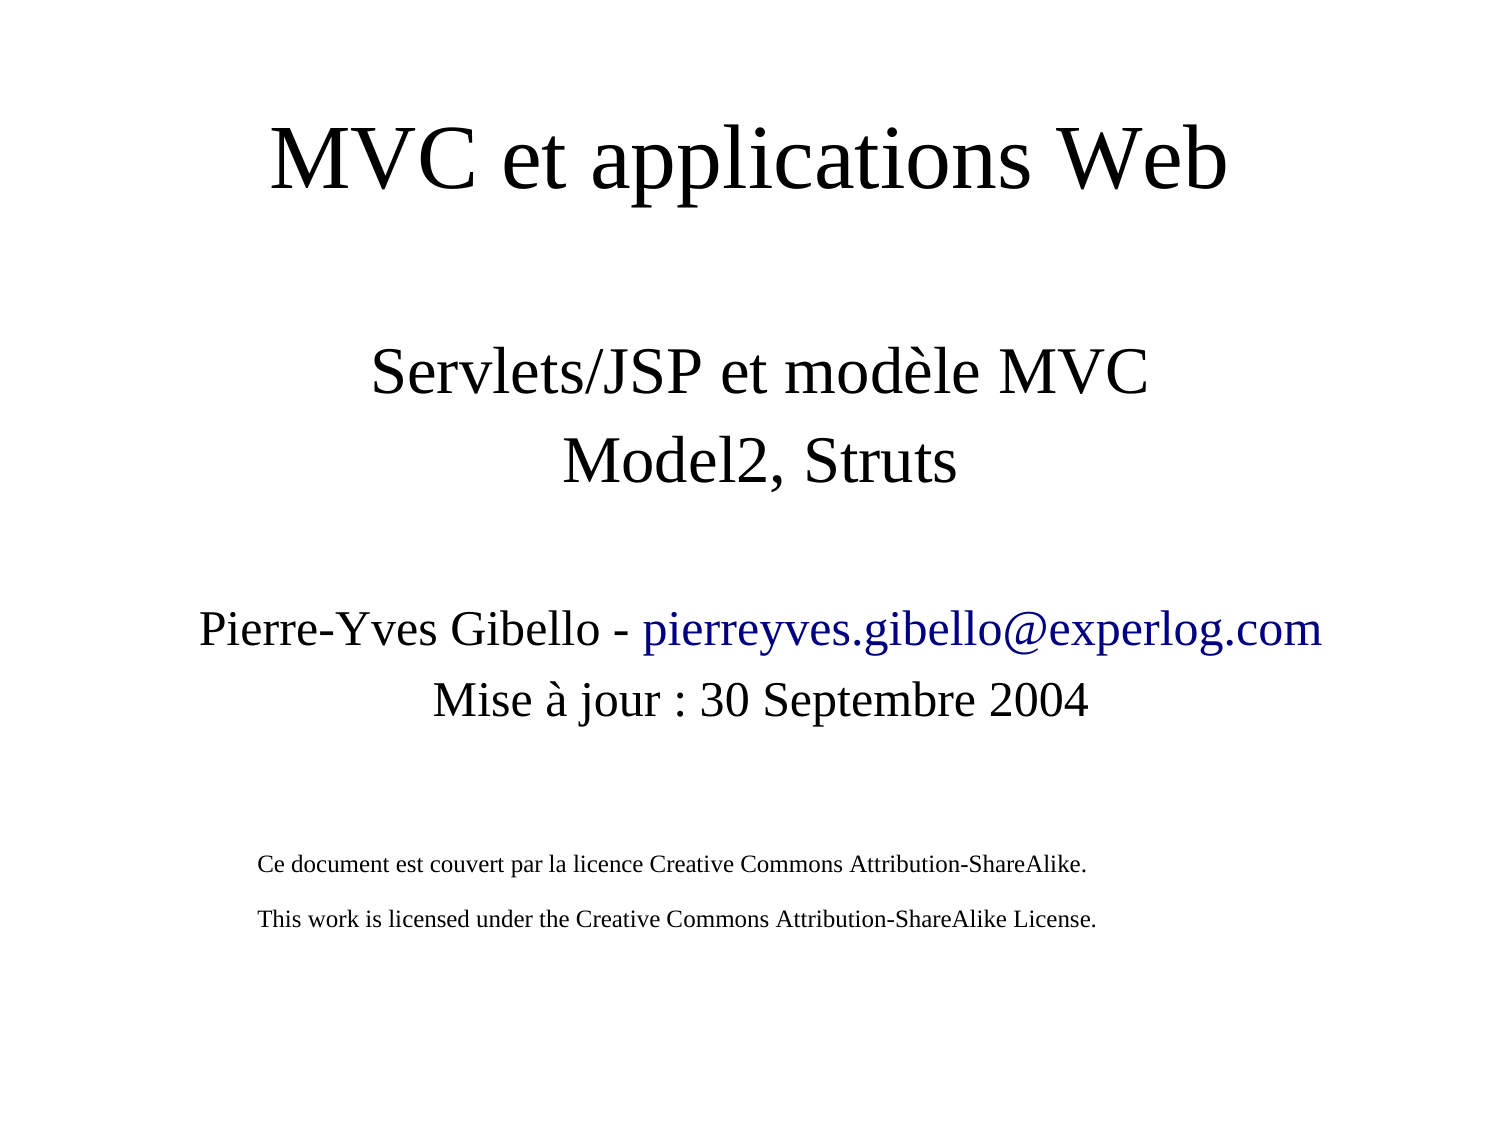

MVC et applications Web
Servlets/JSP et modèle MVC
Model2, Struts
Pierre-Yves Gibello - pierreyves.gibello@experlog.com
Mise à jour : 30 Septembre 2004
Ce document est couvert par la licence Creative Commons Attribution-ShareAlike.
This work is licensed under the Creative Commons Attribution-ShareAlike License.